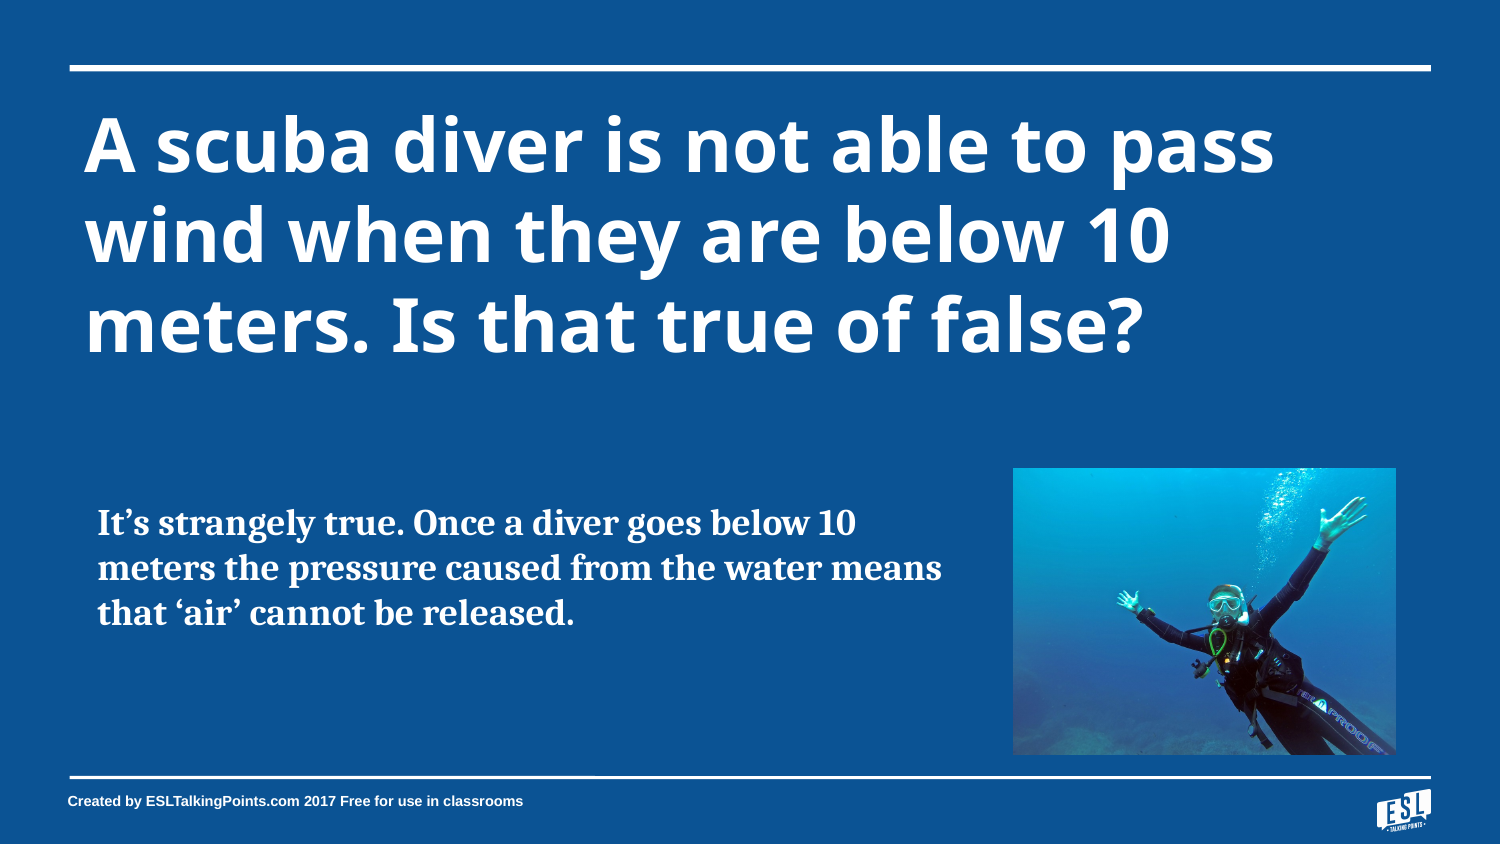

# A scuba diver is not able to pass wind when they are below 10 meters. Is that true of false?
It’s strangely true. Once a diver goes below 10 meters the pressure caused from the water means that ‘air’ cannot be released.
Created by ESLTalkingPoints.com 2017 Free for use in classrooms